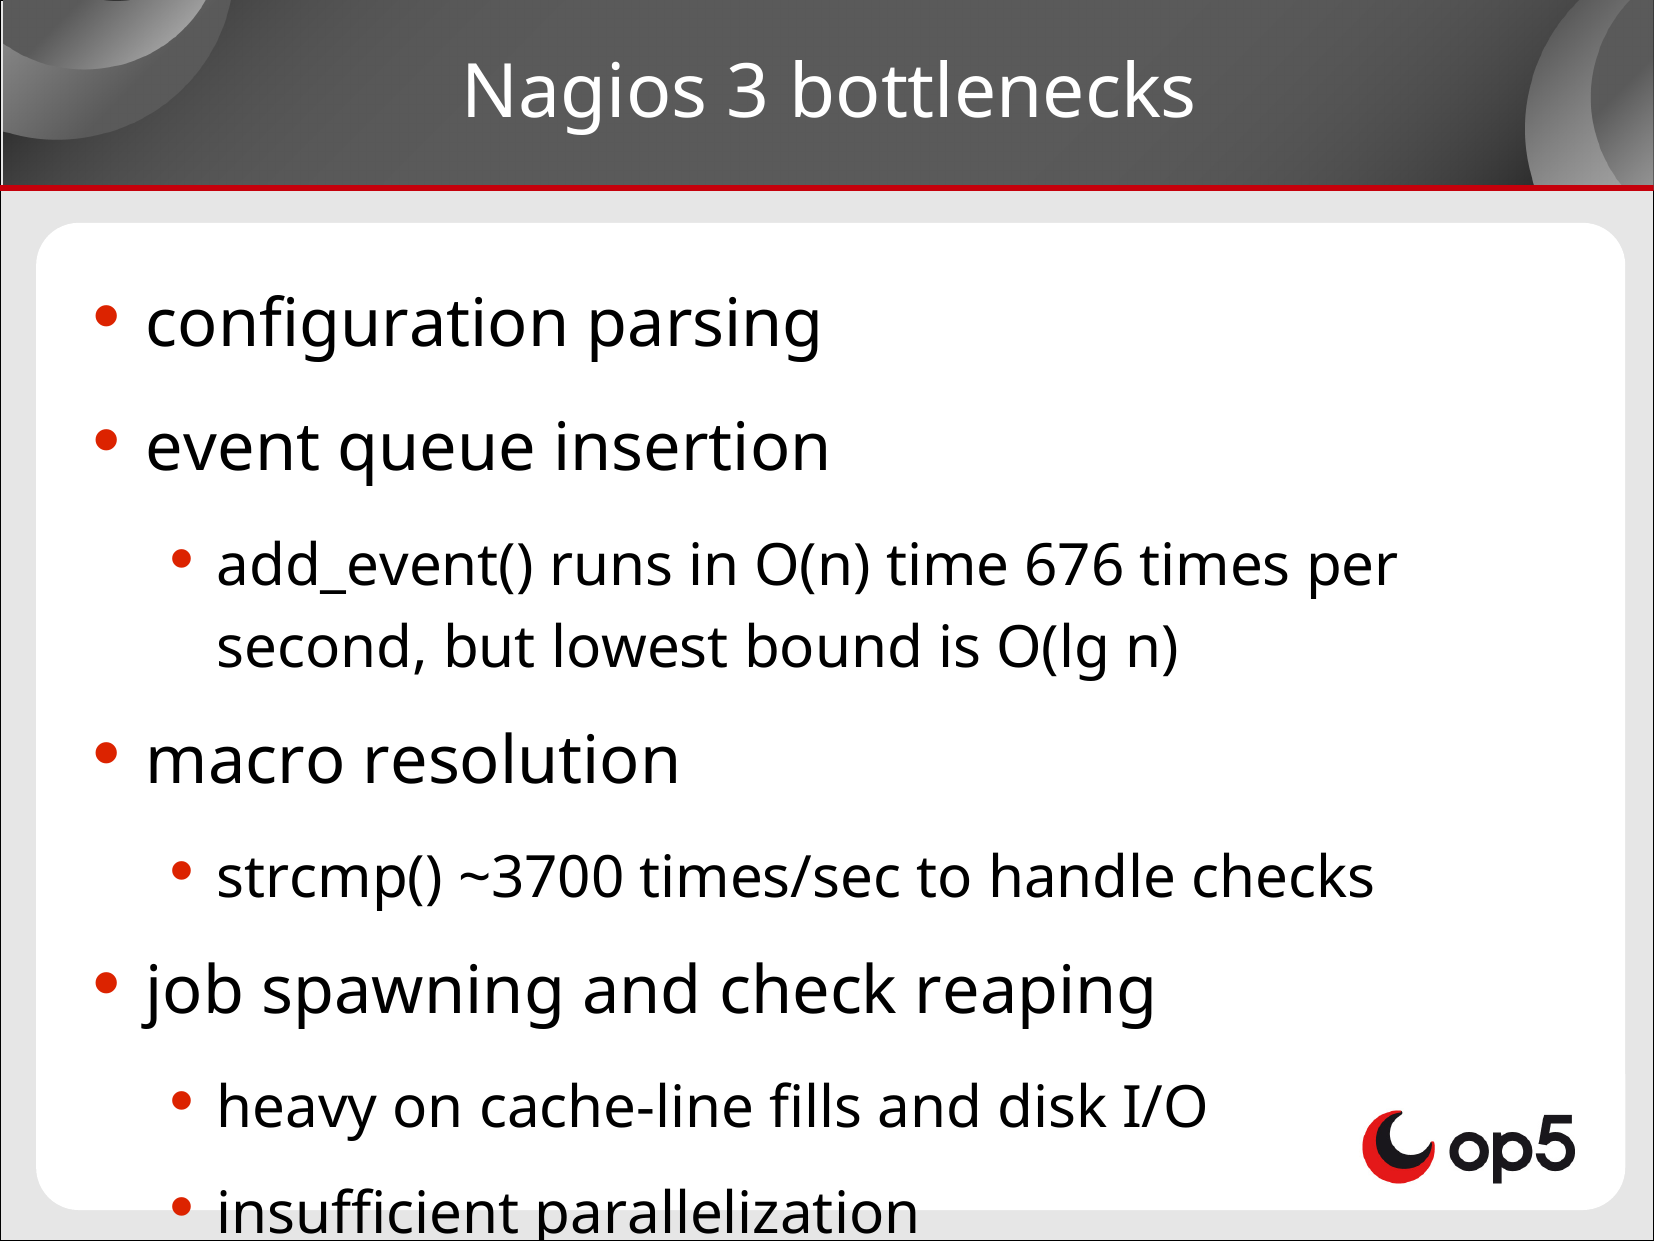

# Nagios 3 bottlenecks
configuration parsing
event queue insertion
add_event() runs in O(n) time 676 times per second, but lowest bound is O(lg n)
macro resolution
strcmp() ~3700 times/sec to handle checks
job spawning and check reaping
heavy on cache-line fills and disk I/O
insufficient parallelization